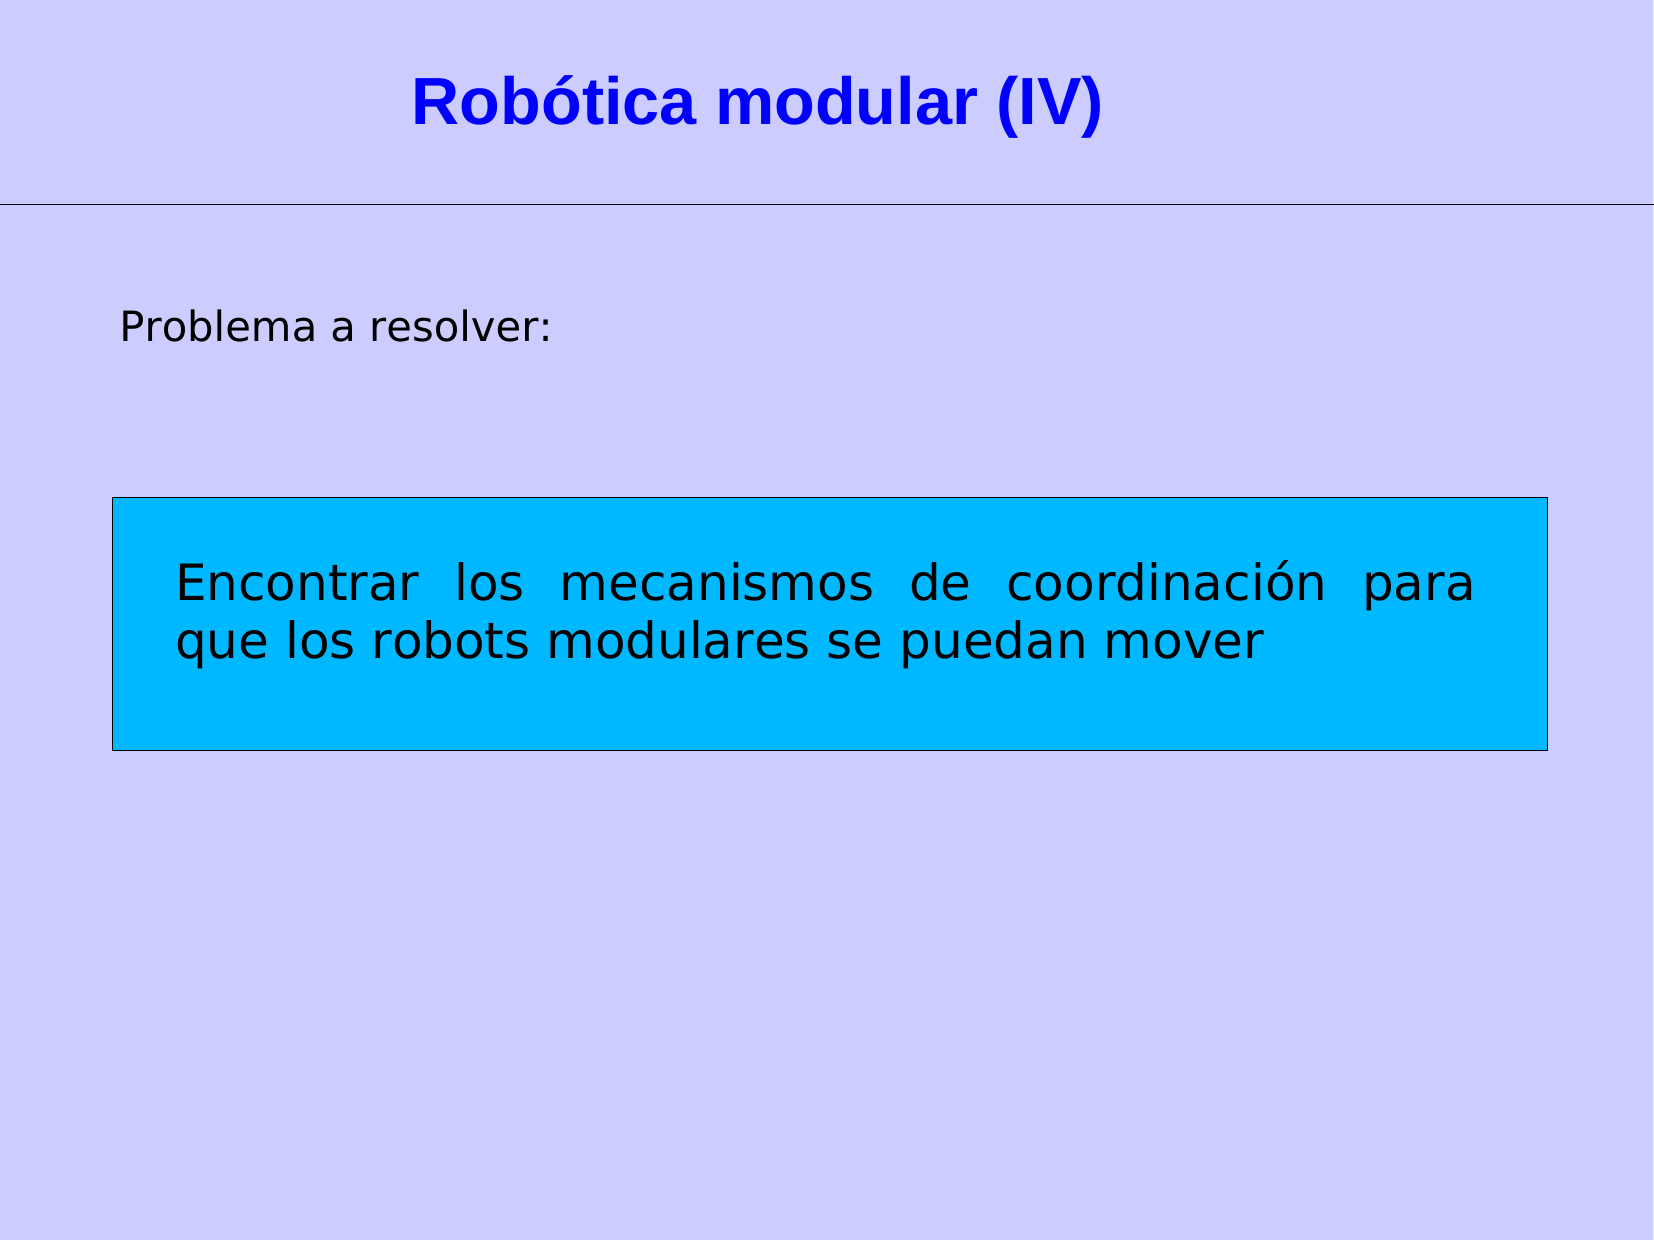

# Robótica modular (IV)
Problema a resolver:
Encontrar los mecanismos de coordinación para que los robots modulares se puedan mover